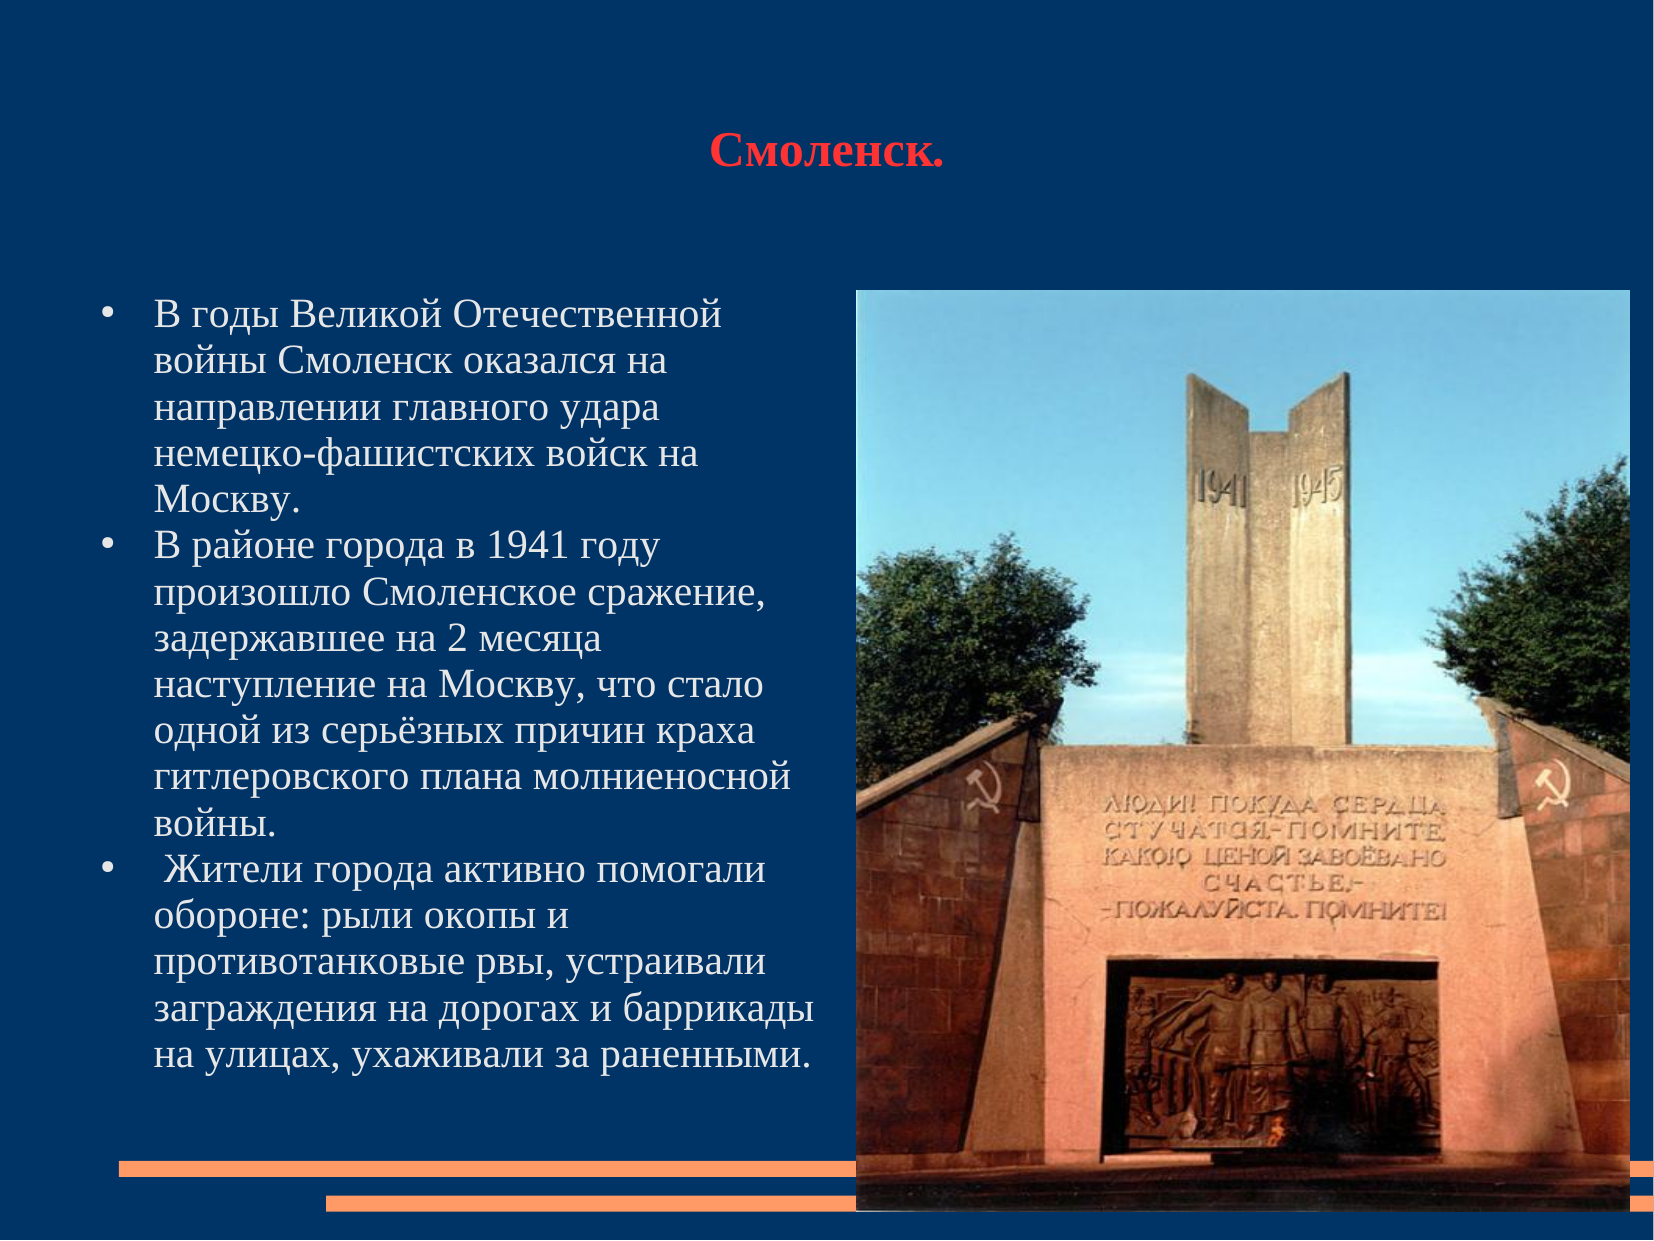

# Смоленск.
В годы Великой Отечественной войны Смоленск оказался на направлении главного удара немецко-фашистских войск на Москву.
В районе города в 1941 году произошло Смоленское сражение, задержавшее на 2 месяца наступление на Москву, что стало одной из серьёзных причин краха гитлеровского плана молниеносной войны.
 Жители города активно помогали обороне: рыли окопы и противотанковые рвы, устраивали заграждения на дорогах и баррикады на улицах, ухаживали за раненными.